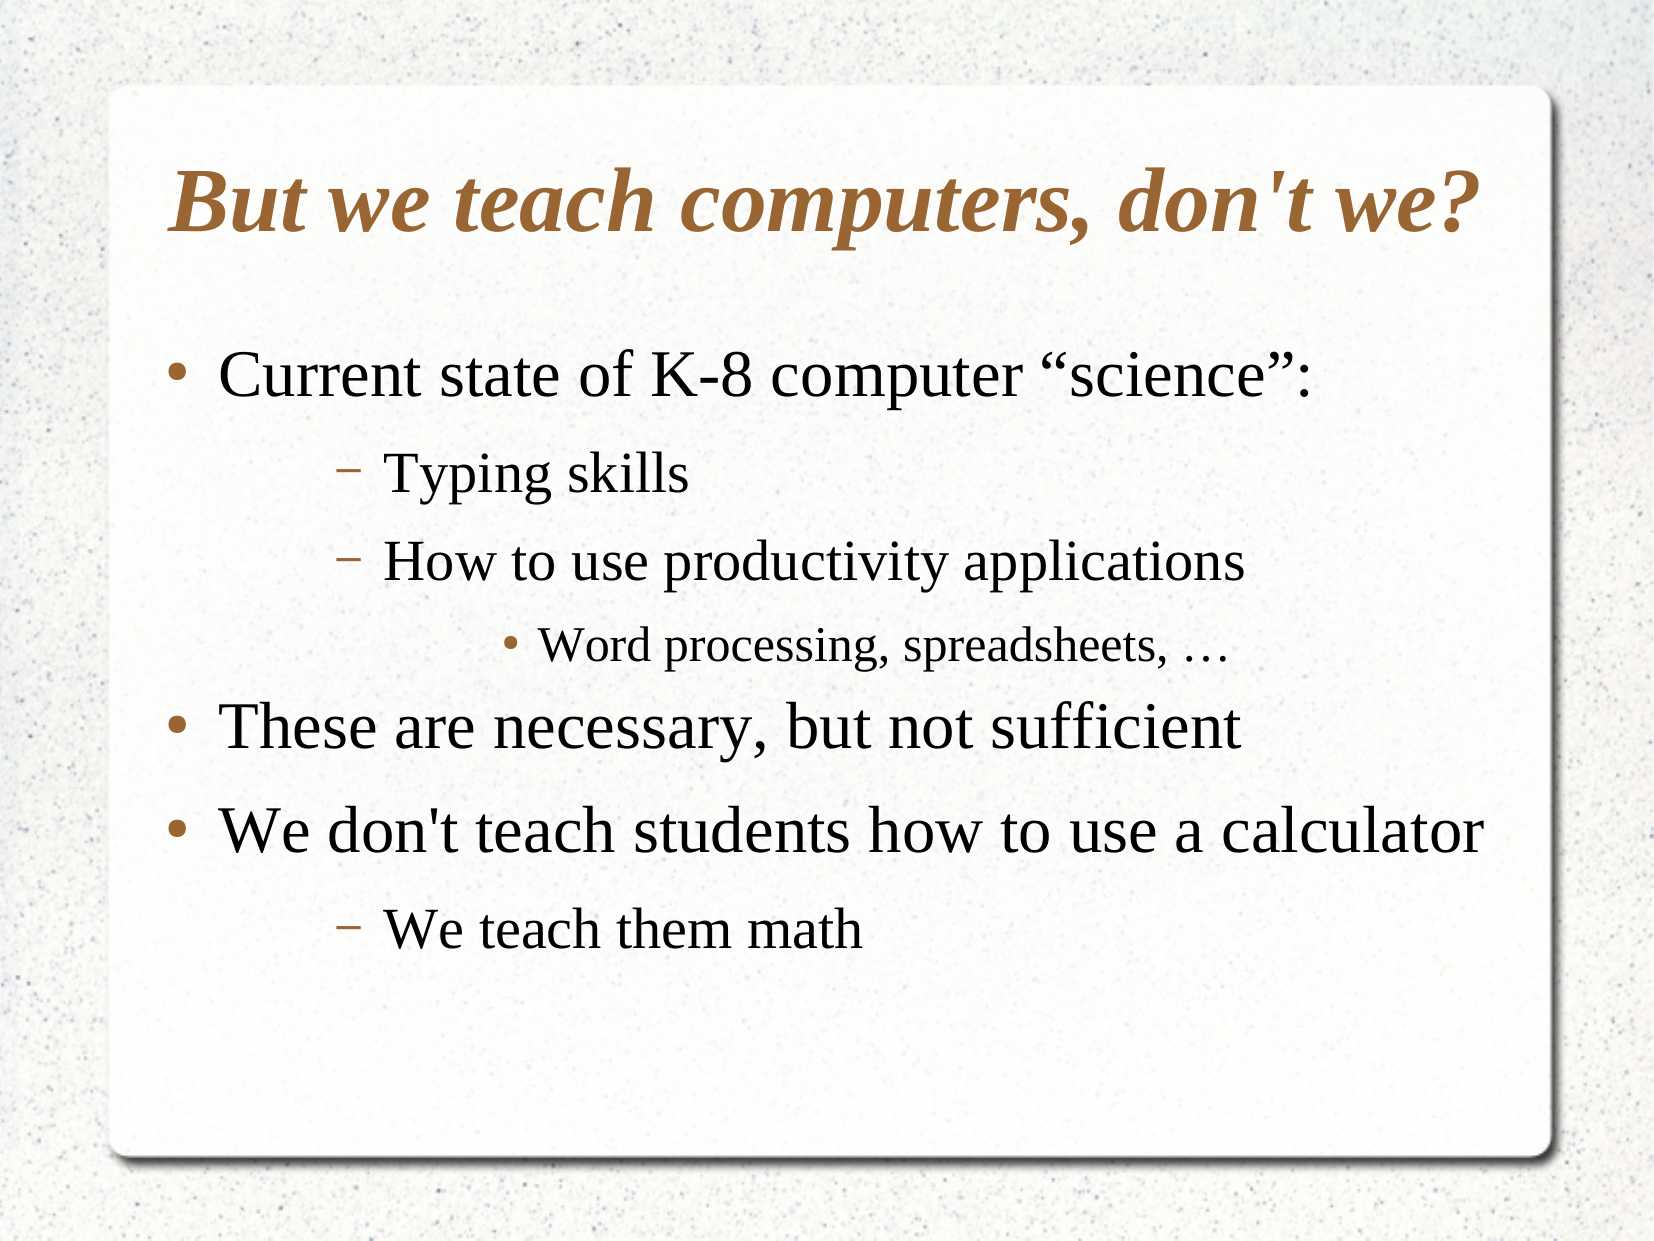

# But we teach computers, don't we?
Current state of K-8 computer “science”:
Typing skills
How to use productivity applications
Word processing, spreadsheets, …
These are necessary, but not sufficient
We don't teach students how to use a calculator
We teach them math